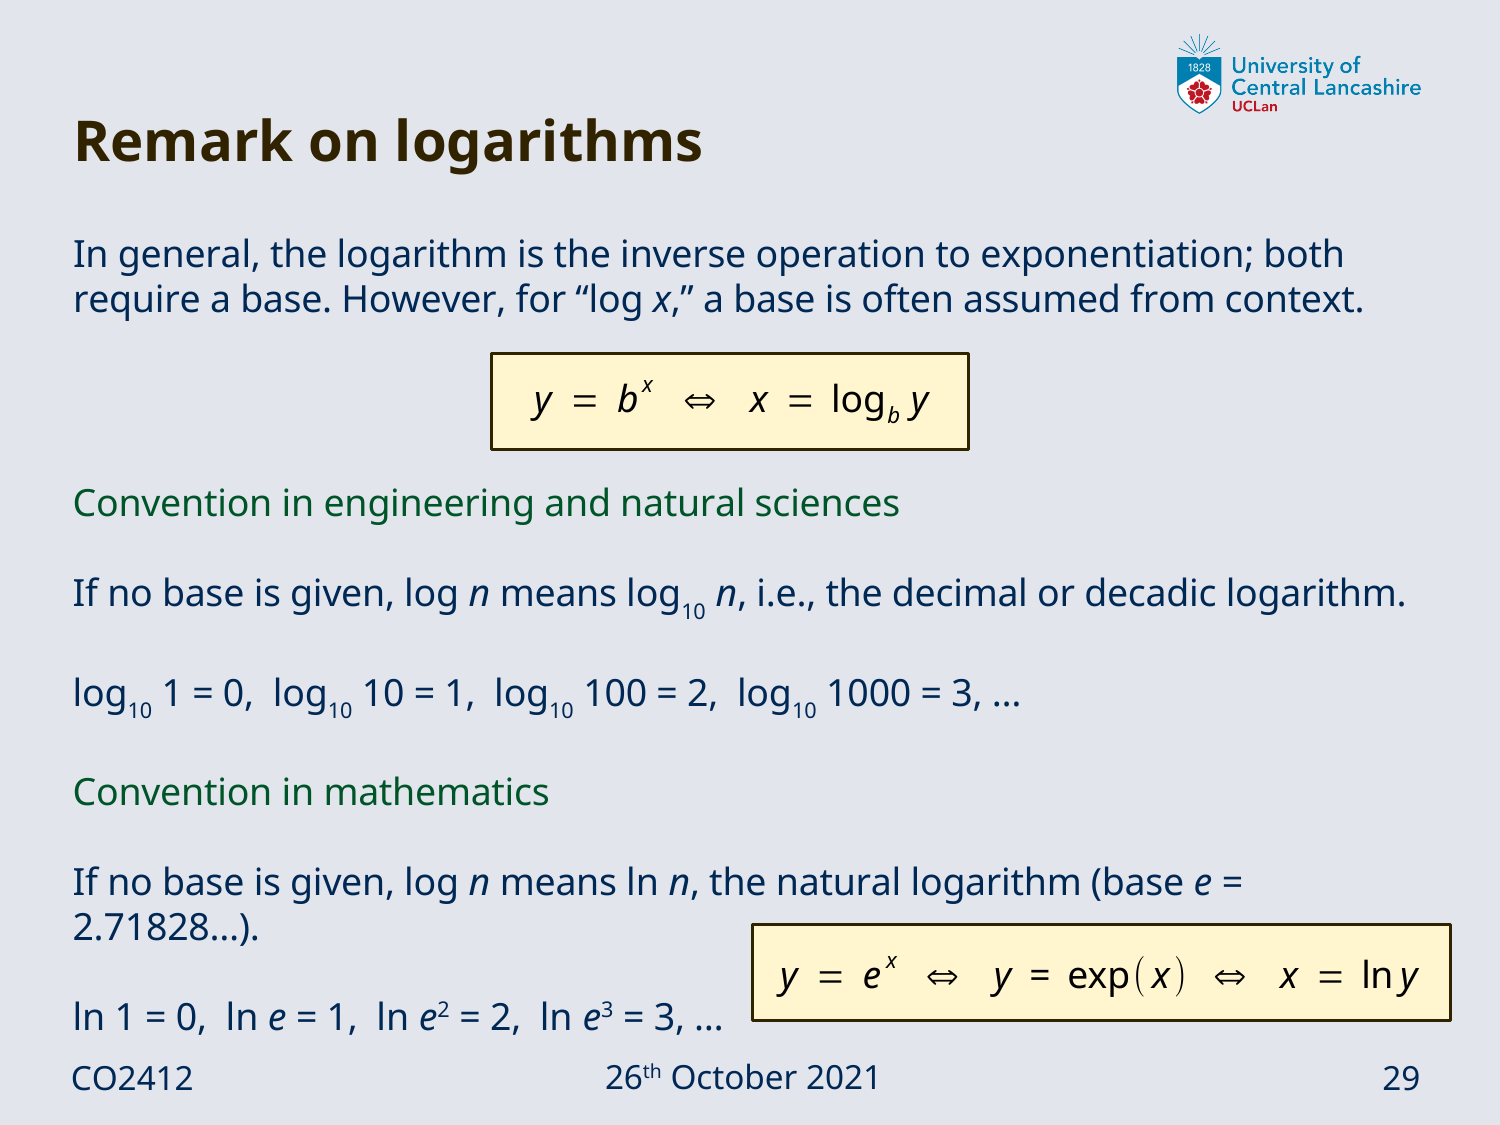

# Remark on logarithms
In general, the logarithm is the inverse operation to exponentiation; both require a base. However, for “log x,” a base is often assumed from context.
Convention in engineering and natural sciences
If no base is given, log n means log10 n, i.e., the decimal or decadic logarithm.
log10 1 = 0, log10 10 = 1, log10 100 = 2, log10 1000 = 3, …
Convention in mathematics
If no base is given, log n means ln n, the natural logarithm (base e = 2.71828…).
ln 1 = 0, ln e = 1, ln e2 = 2, ln e3 = 3, …